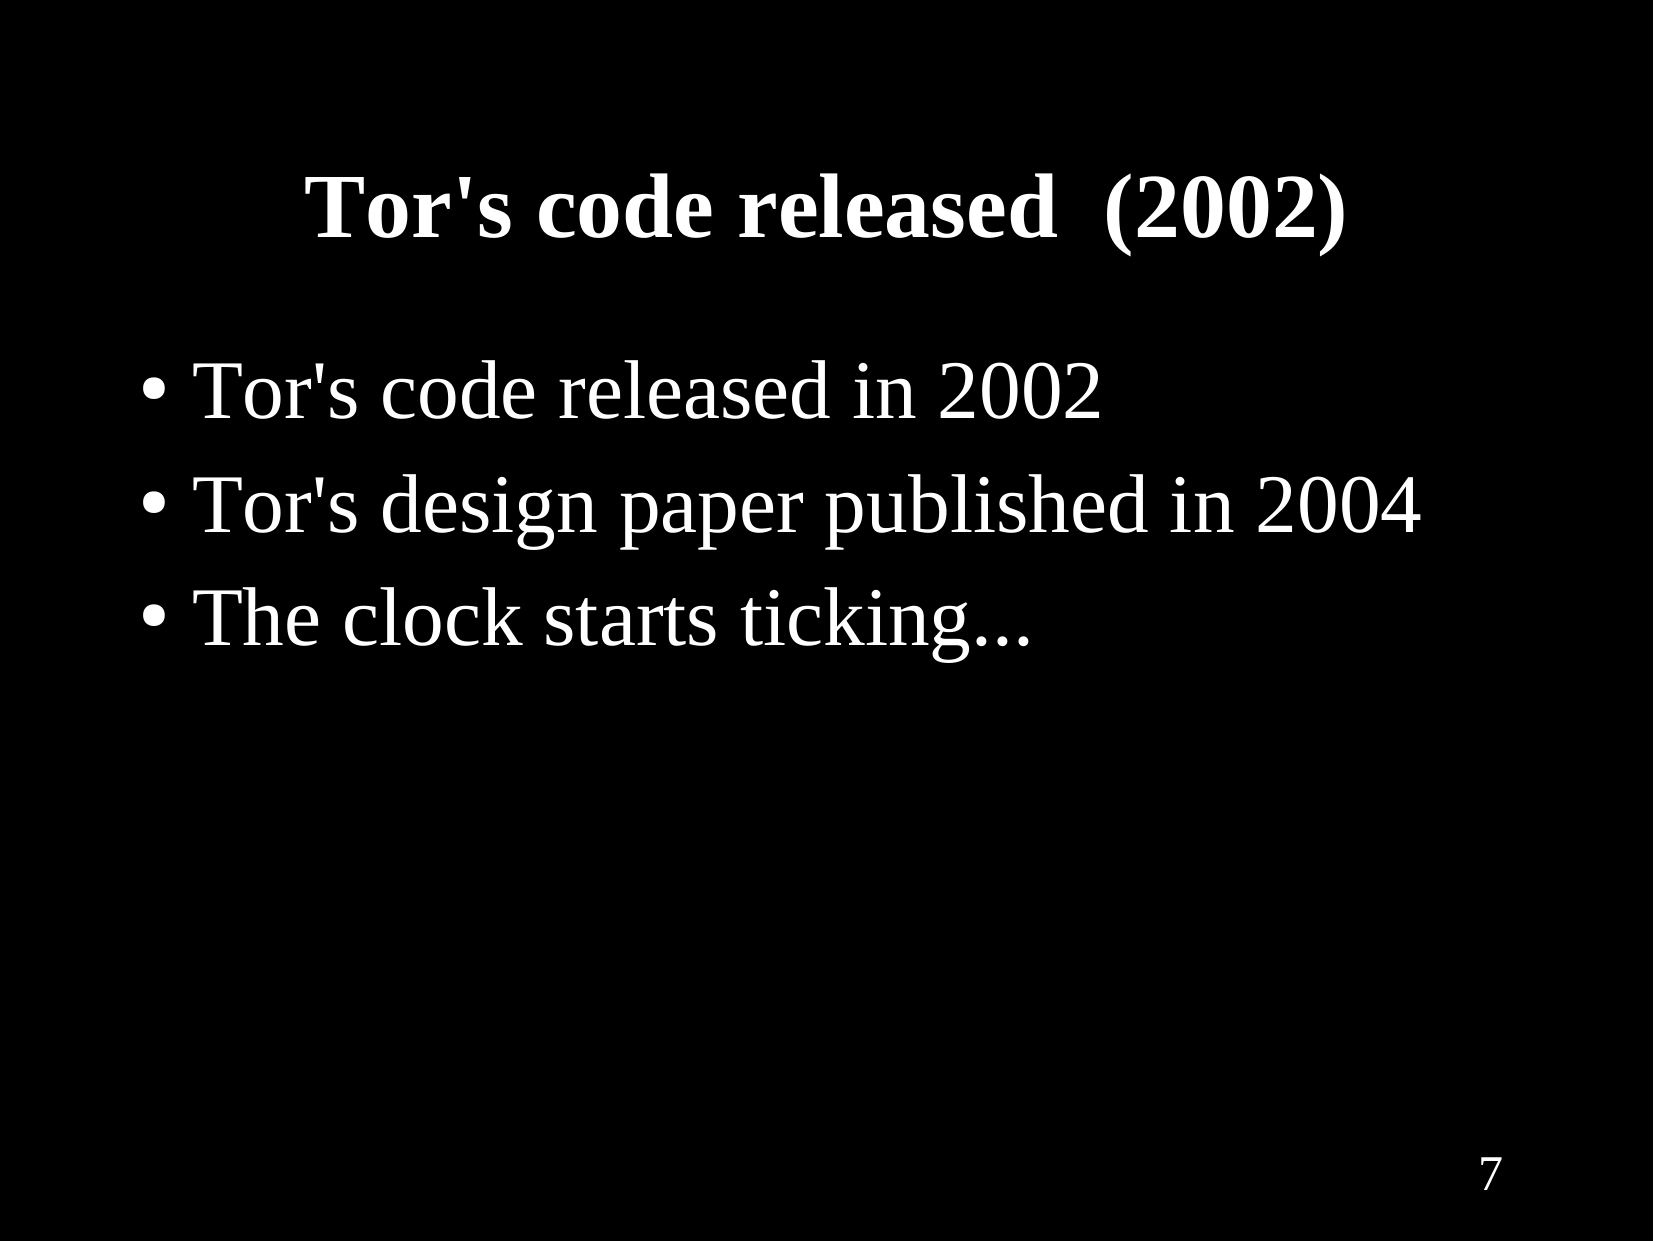

# Tor's code released (2002)
Tor's code released in 2002
Tor's design paper published in 2004
The clock starts ticking...